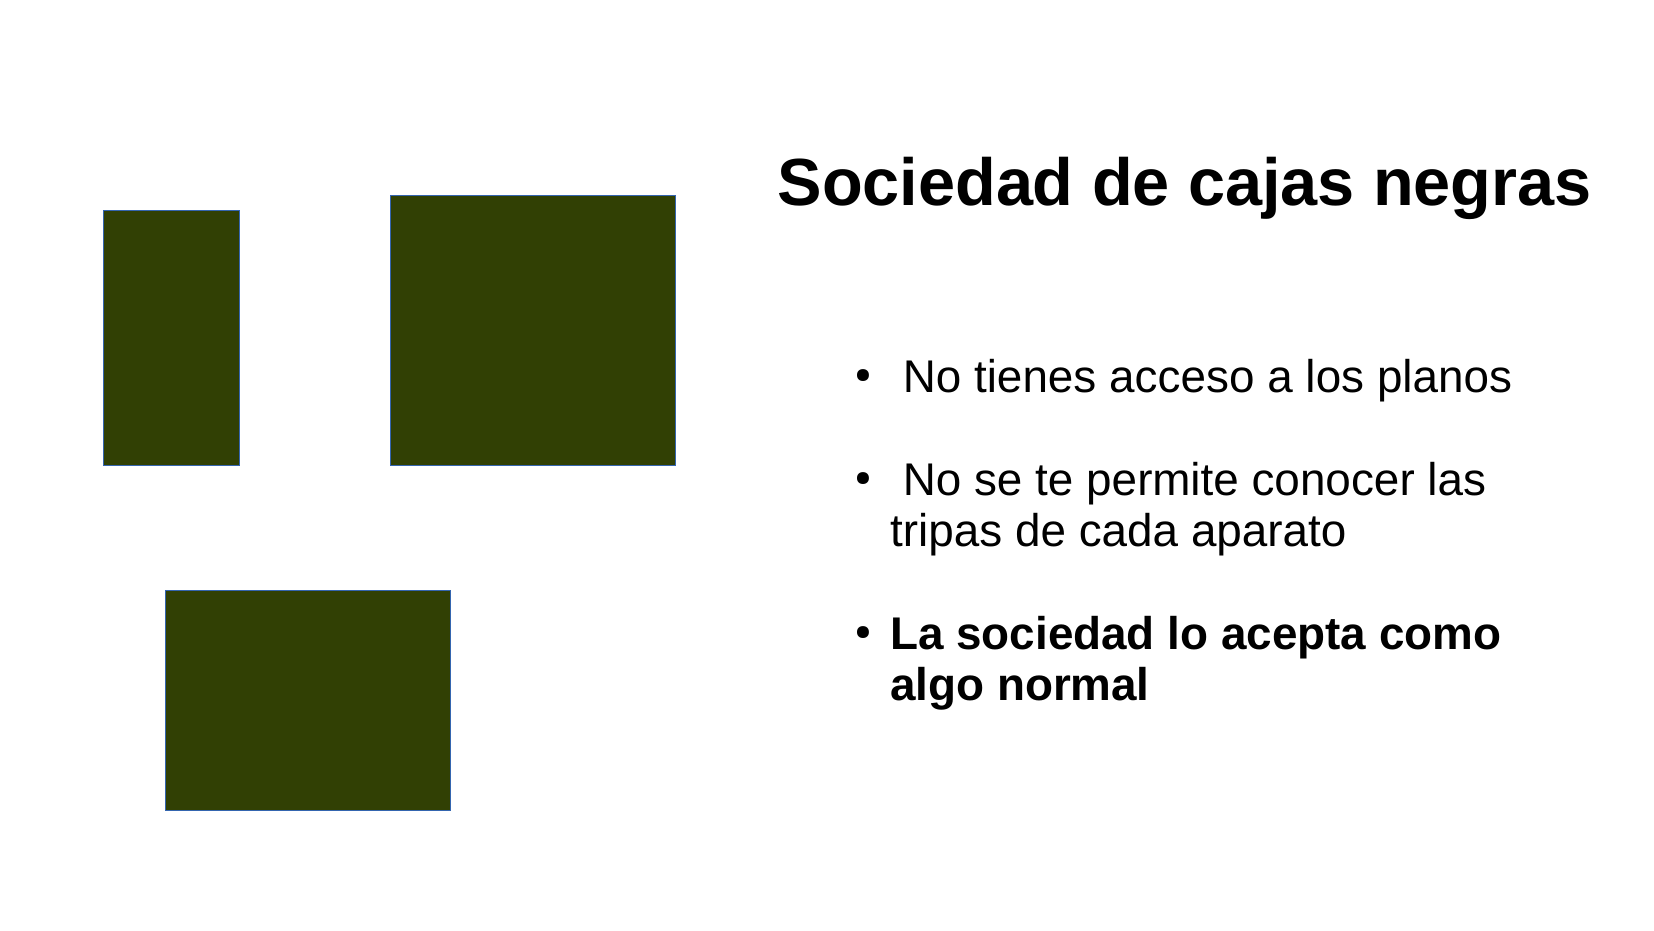

# Sociedad de cajas negras
 No tienes acceso a los planos
 No se te permite conocer las tripas de cada aparato
La sociedad lo acepta como algo normal